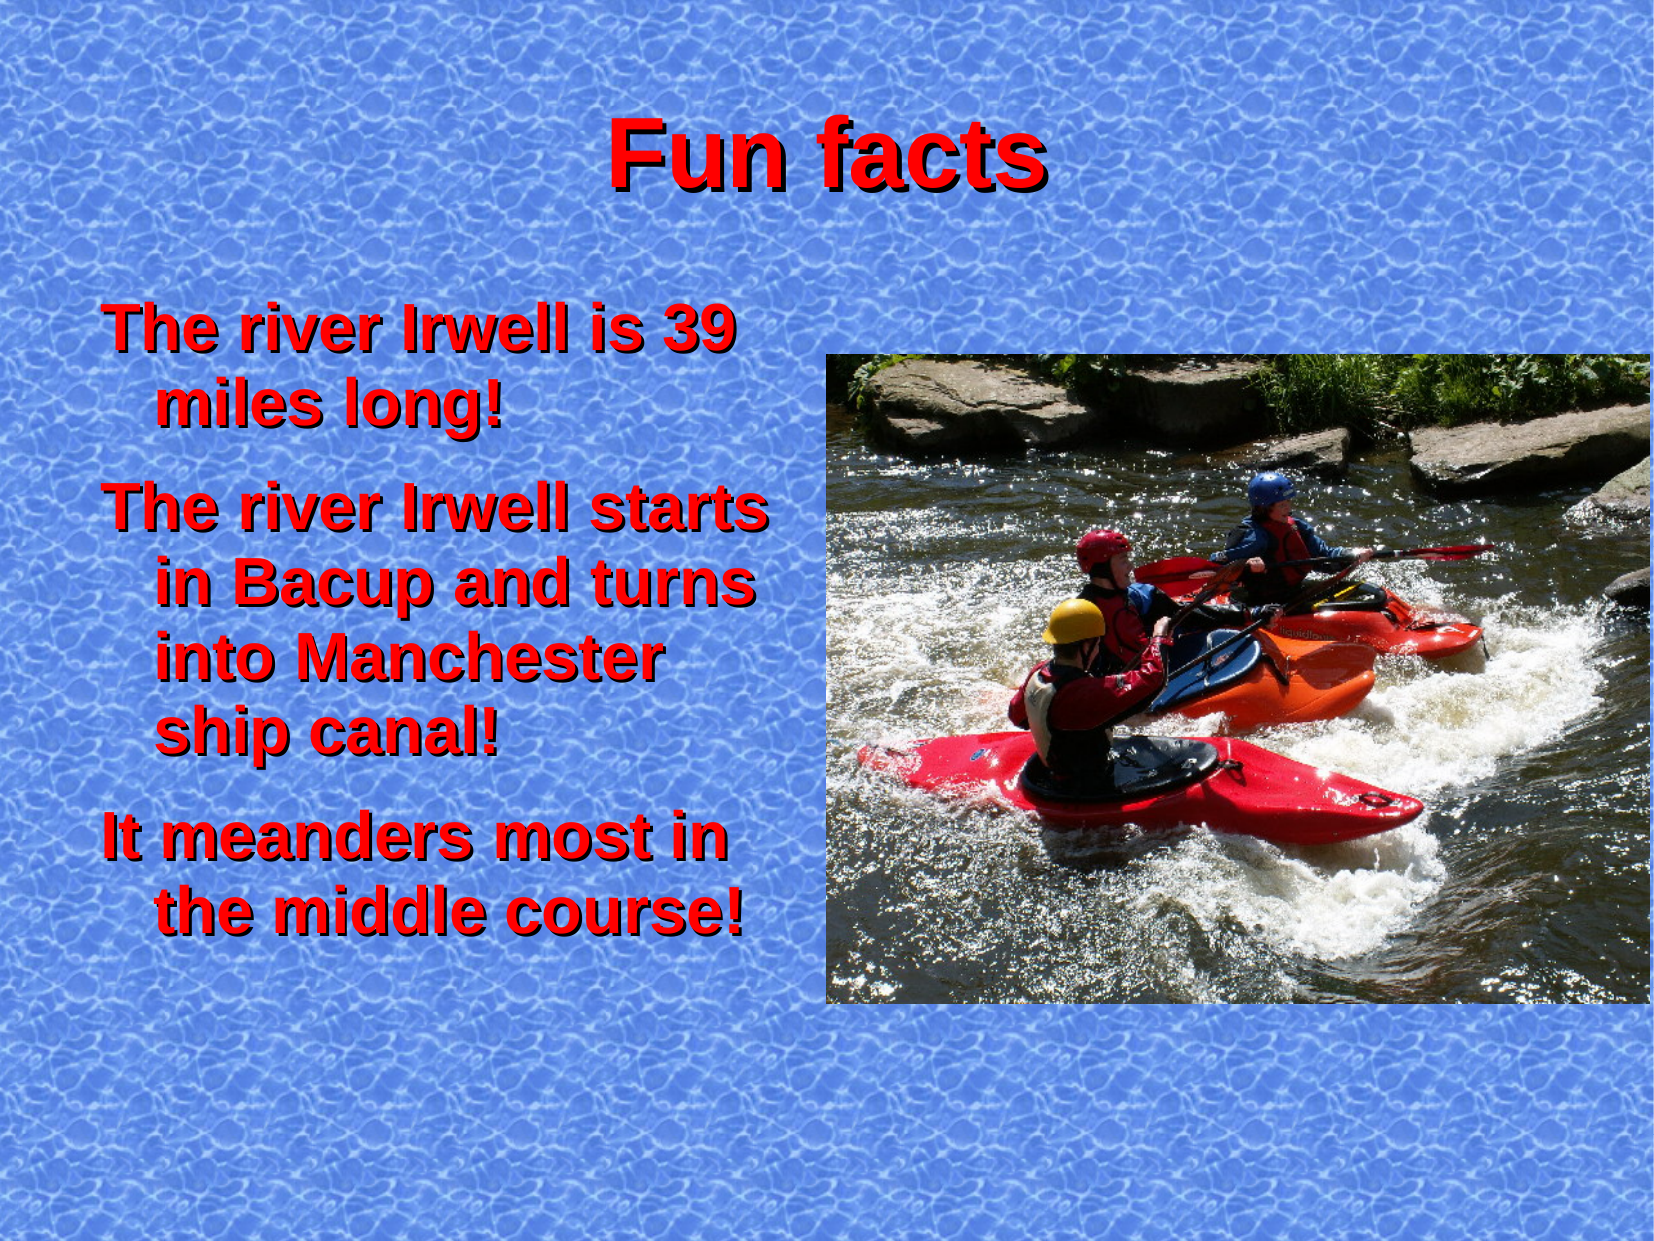

# Fun facts
The river Irwell is 39 miles long!
The river Irwell starts in Bacup and turns into Manchester ship canal!
It meanders most in the middle course!